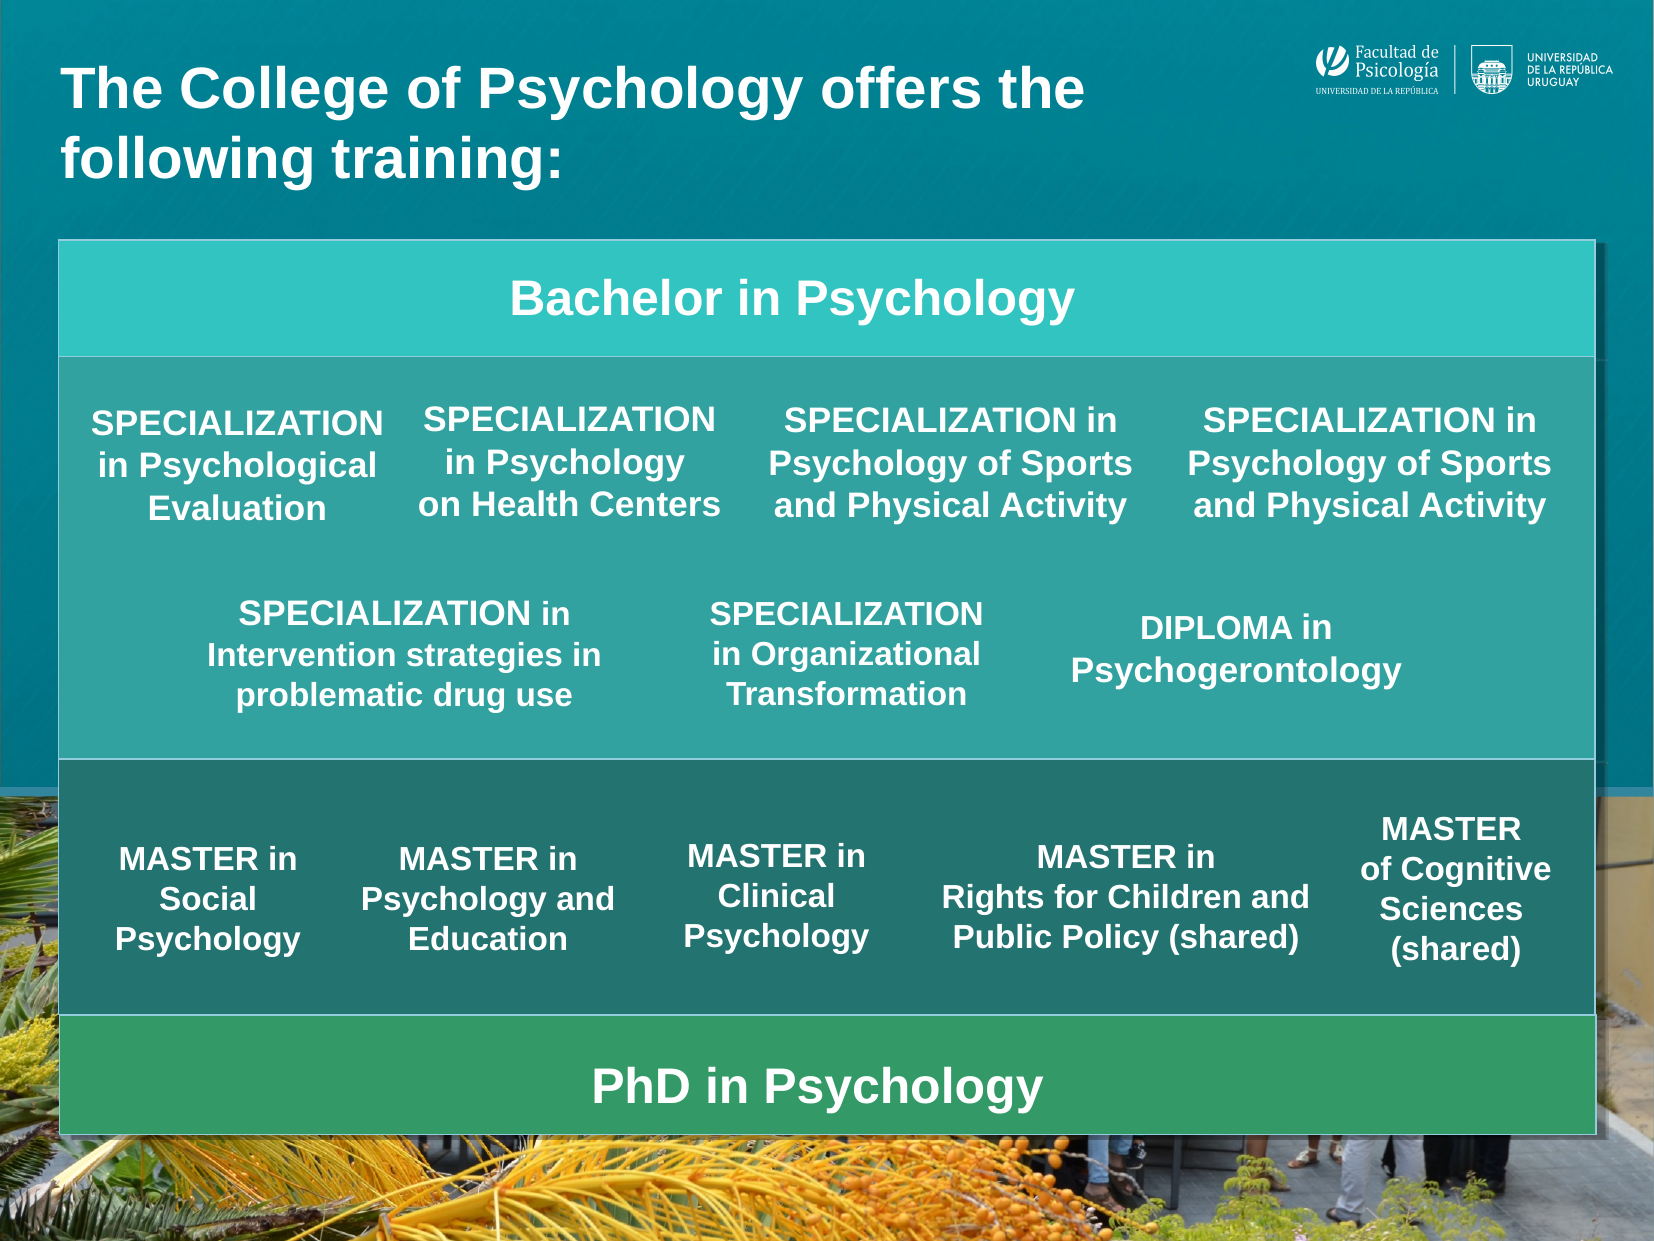

The College of Psychology offers the following training:
Bachelor in Psychology
SPECIALIZATION
in Psychology
on Health Centers
SPECIALIZATION in Psychology of Sports and Physical Activity
SPECIALIZATION in Psychology of Sports and Physical Activity
SPECIALIZATION
in Psychological Evaluation
SPECIALIZATION in Intervention strategies in problematic drug use
SPECIALIZATION
in Organizational Transformation
DIPLOMA in Psychogerontology
MASTER
of Cognitive Sciences (shared)
MASTER in Clinical Psychology
MASTER in
Rights for Children and Public Policy (shared)
MASTER in
Social
Psychology
MASTER in Psychology and Education
PhD in Psychology